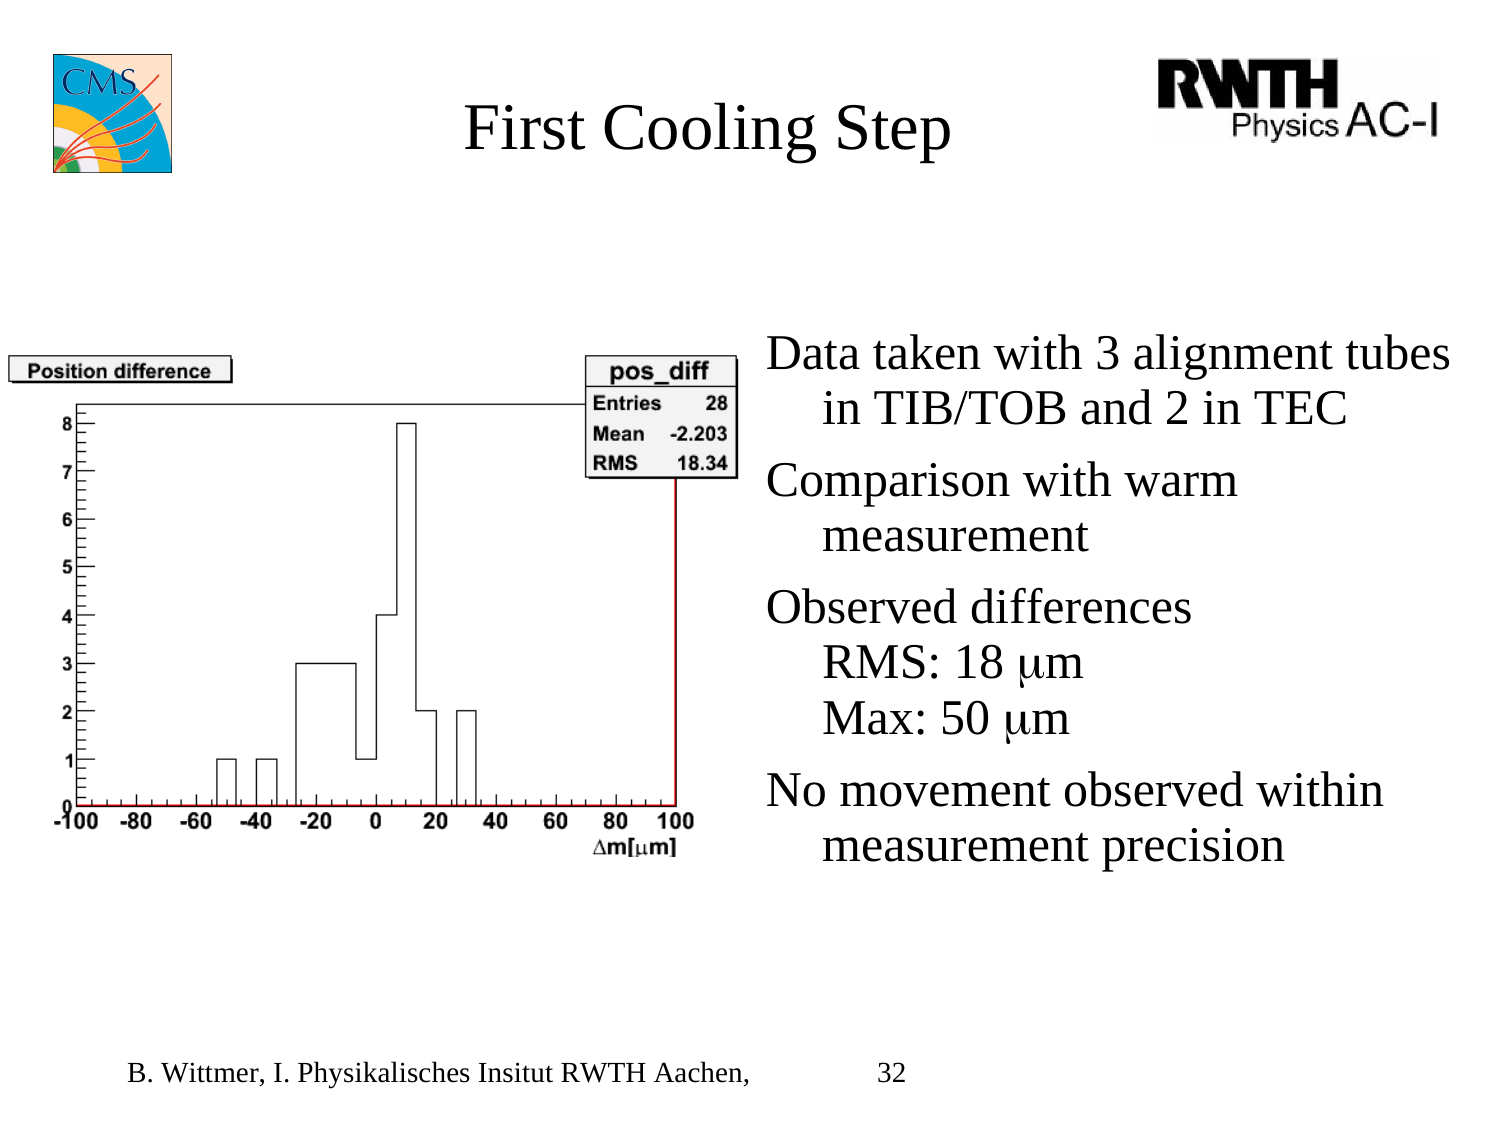

# First Cooling Step
Data taken with 3 alignment tubes in TIB/TOB and 2 in TEC
Comparison with warm measurement
Observed differences
RMS: 18 mm
Max: 50 mm
No movement observed within measurement precision